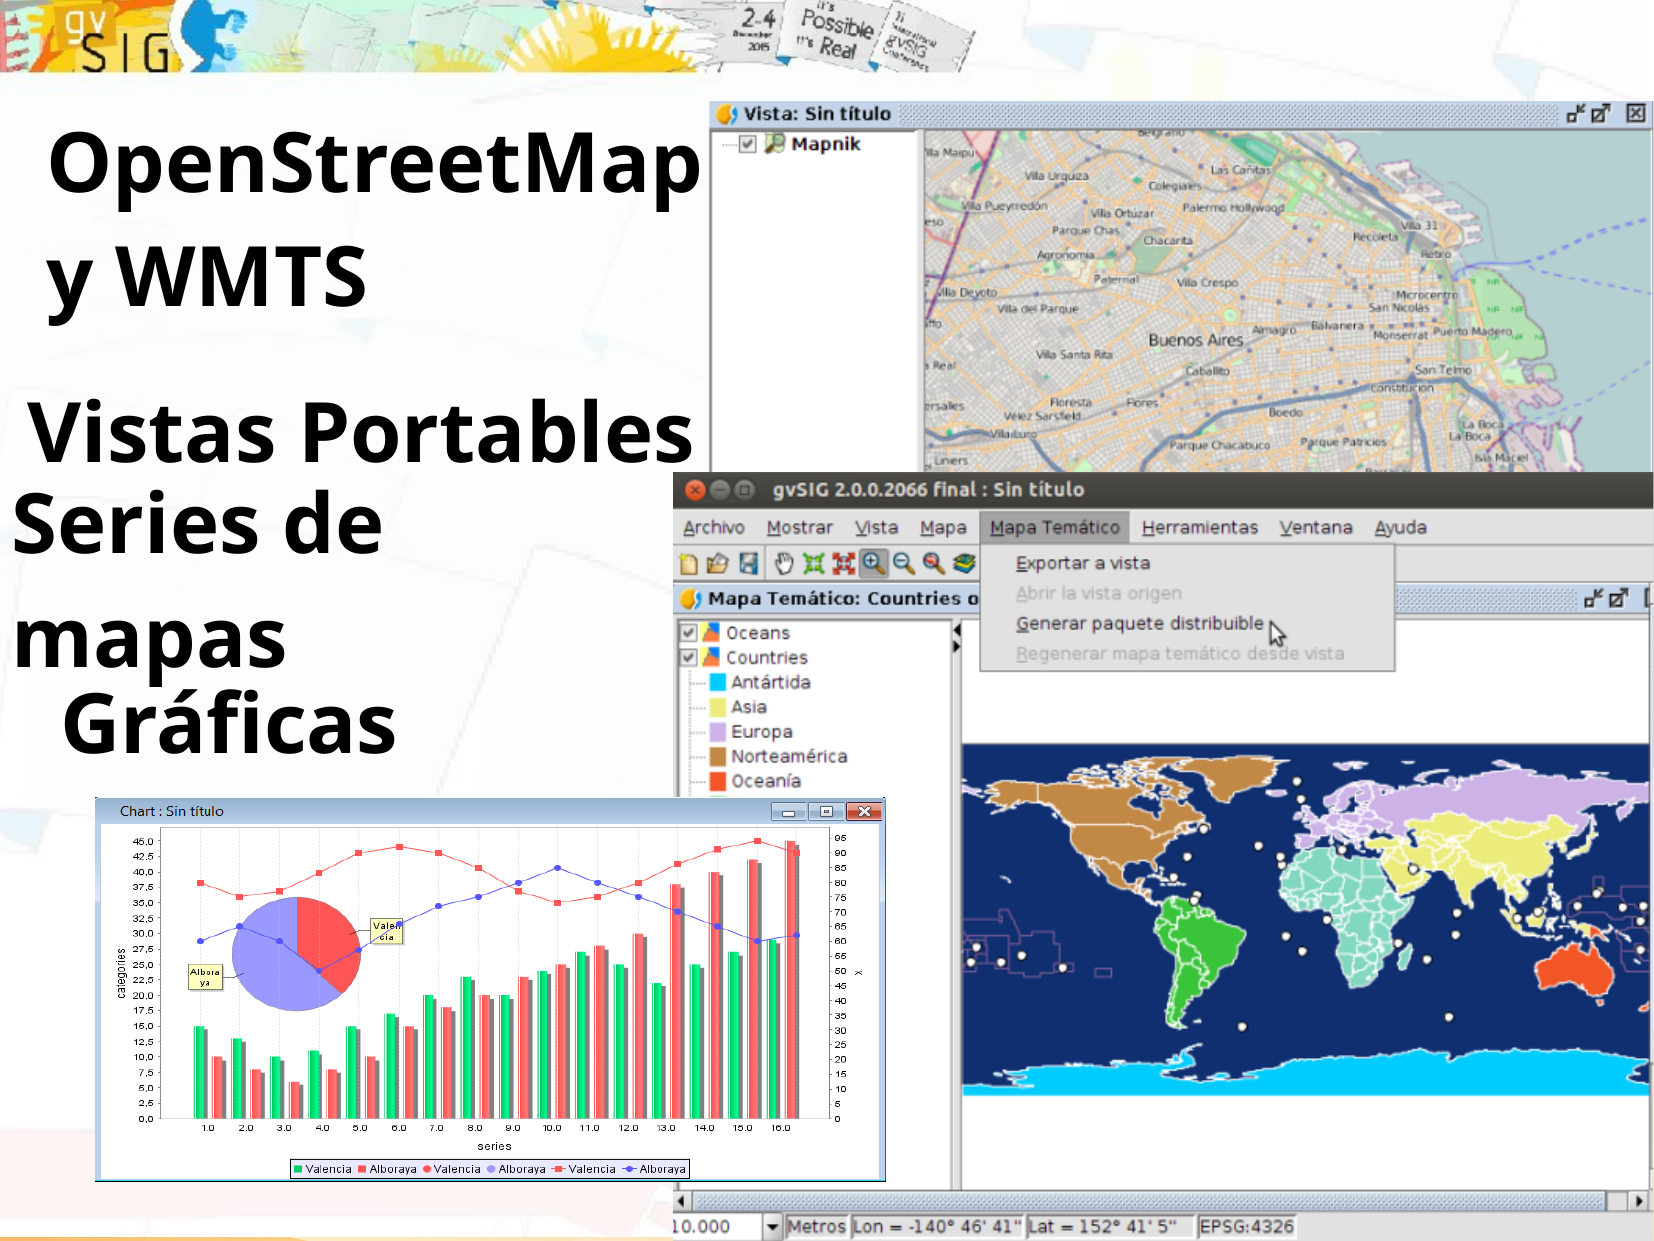

# OpenStreetMap y WMTS
Vistas Portables
Series de mapas
Gráficas